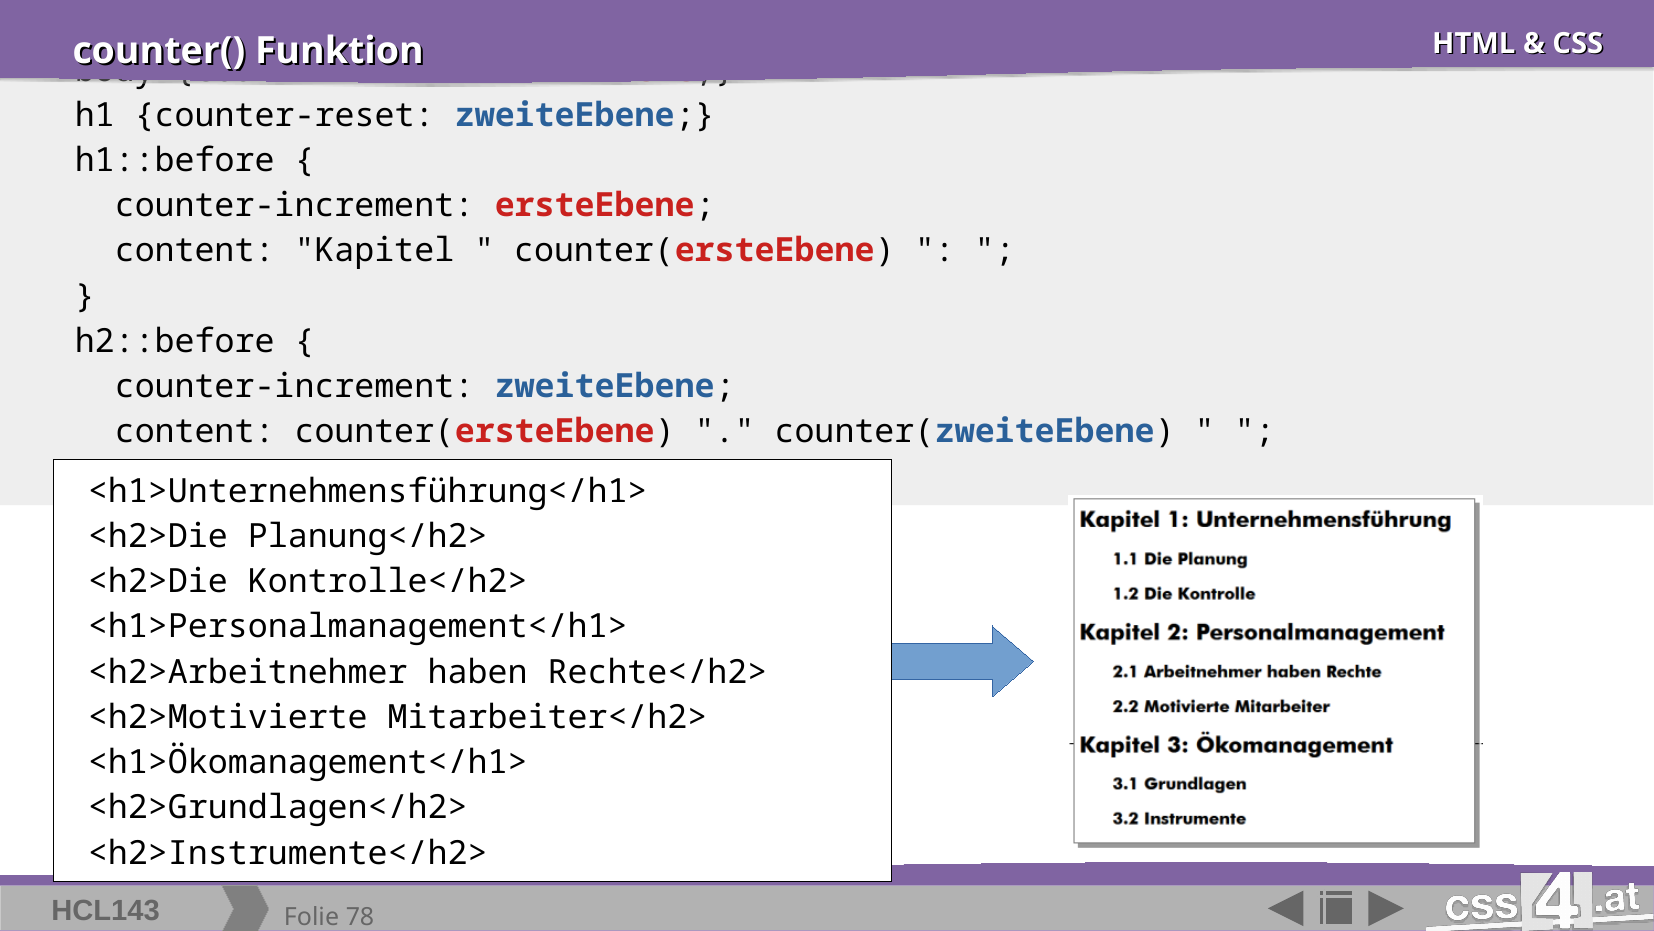

HTML & CSS
counter() Funktion
 body {counter-reset: ersteEbene;}
 h1 {counter-reset: zweiteEbene;}
 h1::before {
 counter-increment: ersteEbene;
 content: "Kapitel " counter(ersteEbene) ": ";
 }
 h2::before {
 counter-increment: zweiteEbene;
 content: counter(ersteEbene) "." counter(zweiteEbene) " ";
 }
 <h1>Unternehmensführung</h1>
 <h2>Die Planung</h2>
 <h2>Die Kontrolle</h2>
 <h1>Personalmanagement</h1>
 <h2>Arbeitnehmer haben Rechte</h2>
 <h2>Motivierte Mitarbeiter</h2>
 <h1>Ökomanagement</h1>
 <h2>Grundlagen</h2>
 <h2>Instrumente</h2>
HCL143
Folie